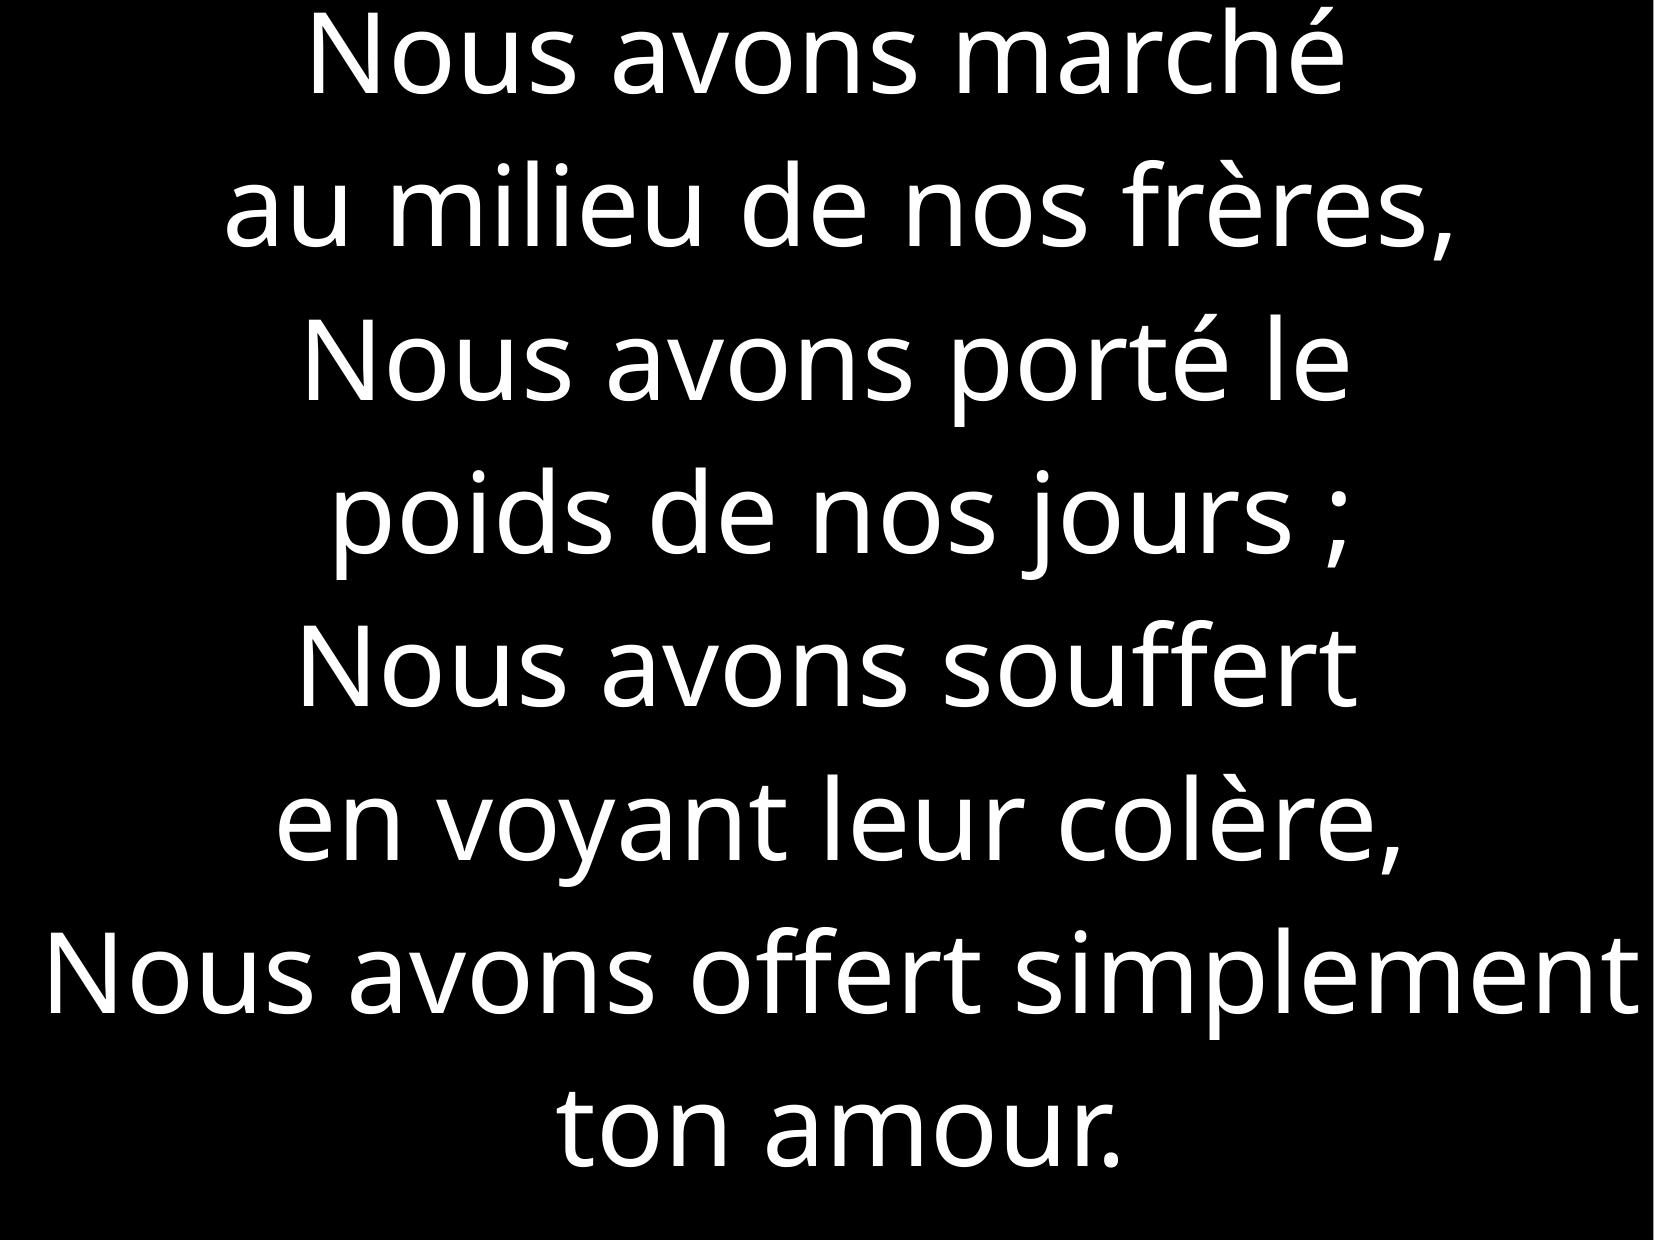

# Nous avons marché
au milieu de nos frères,
Nous avons porté le
poids de nos jours ;
Nous avons souffert
en voyant leur colère,
Nous avons offert simplement ton amour.